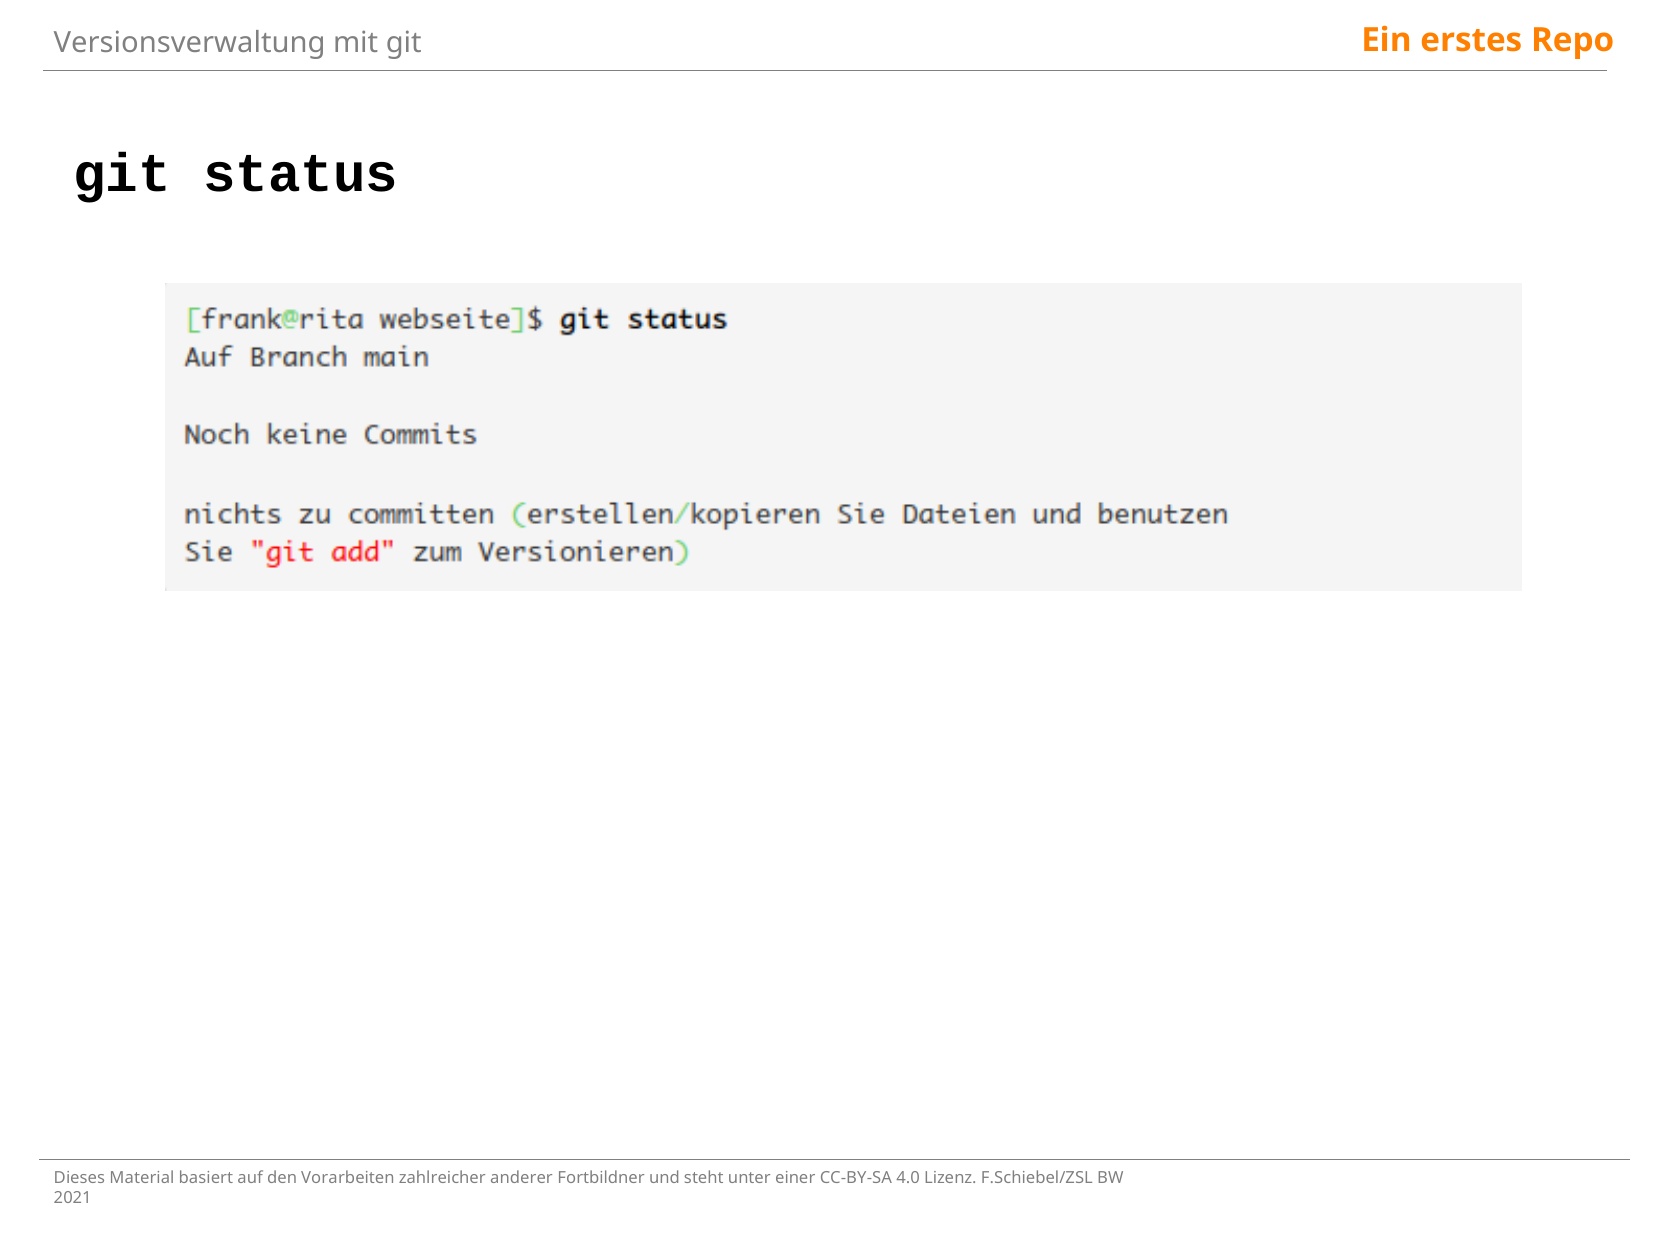

Ein erstes Repo
Versionsverwaltung mit git
git status